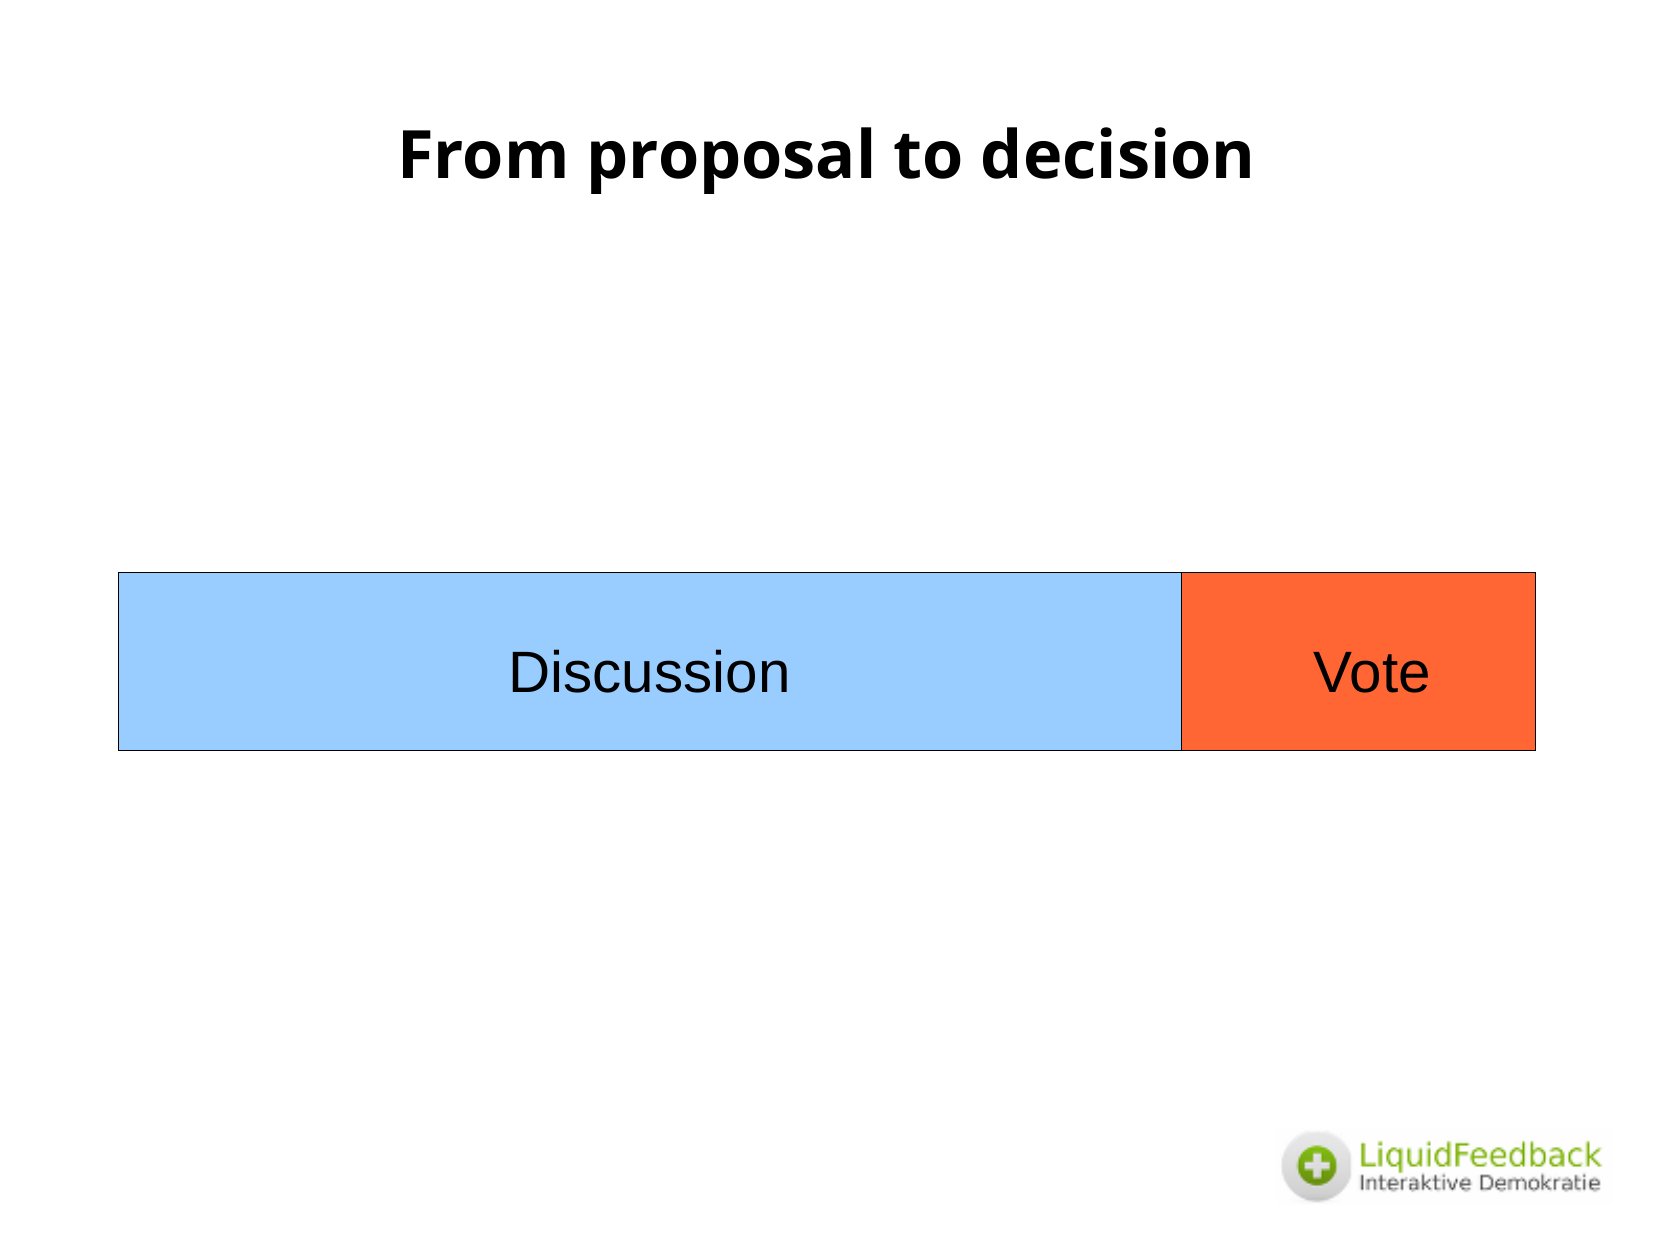

# From proposal to decision
Discussion
Vote